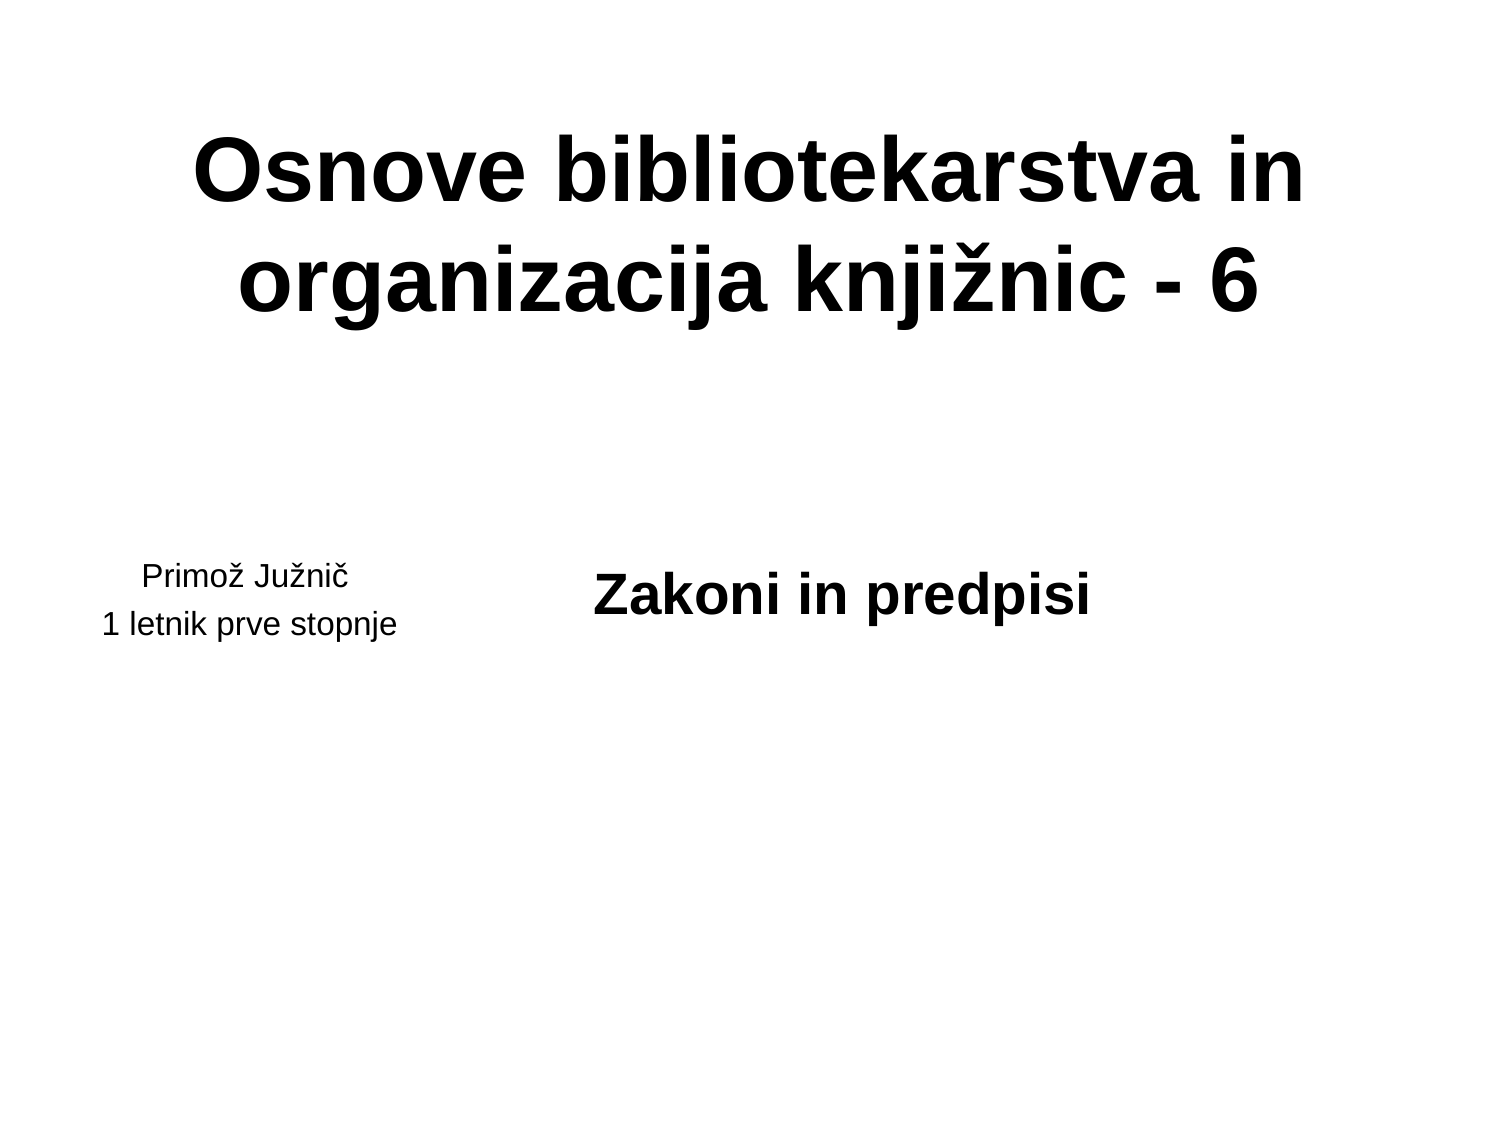

Osnove bibliotekarstva in organizacija knjižnic - 6
# Zakoni in predpisi
Primož Južnič
1 letnik prve stopnje
Primoz Juznic, BINK, FF, Univerza v Ljubljani
1